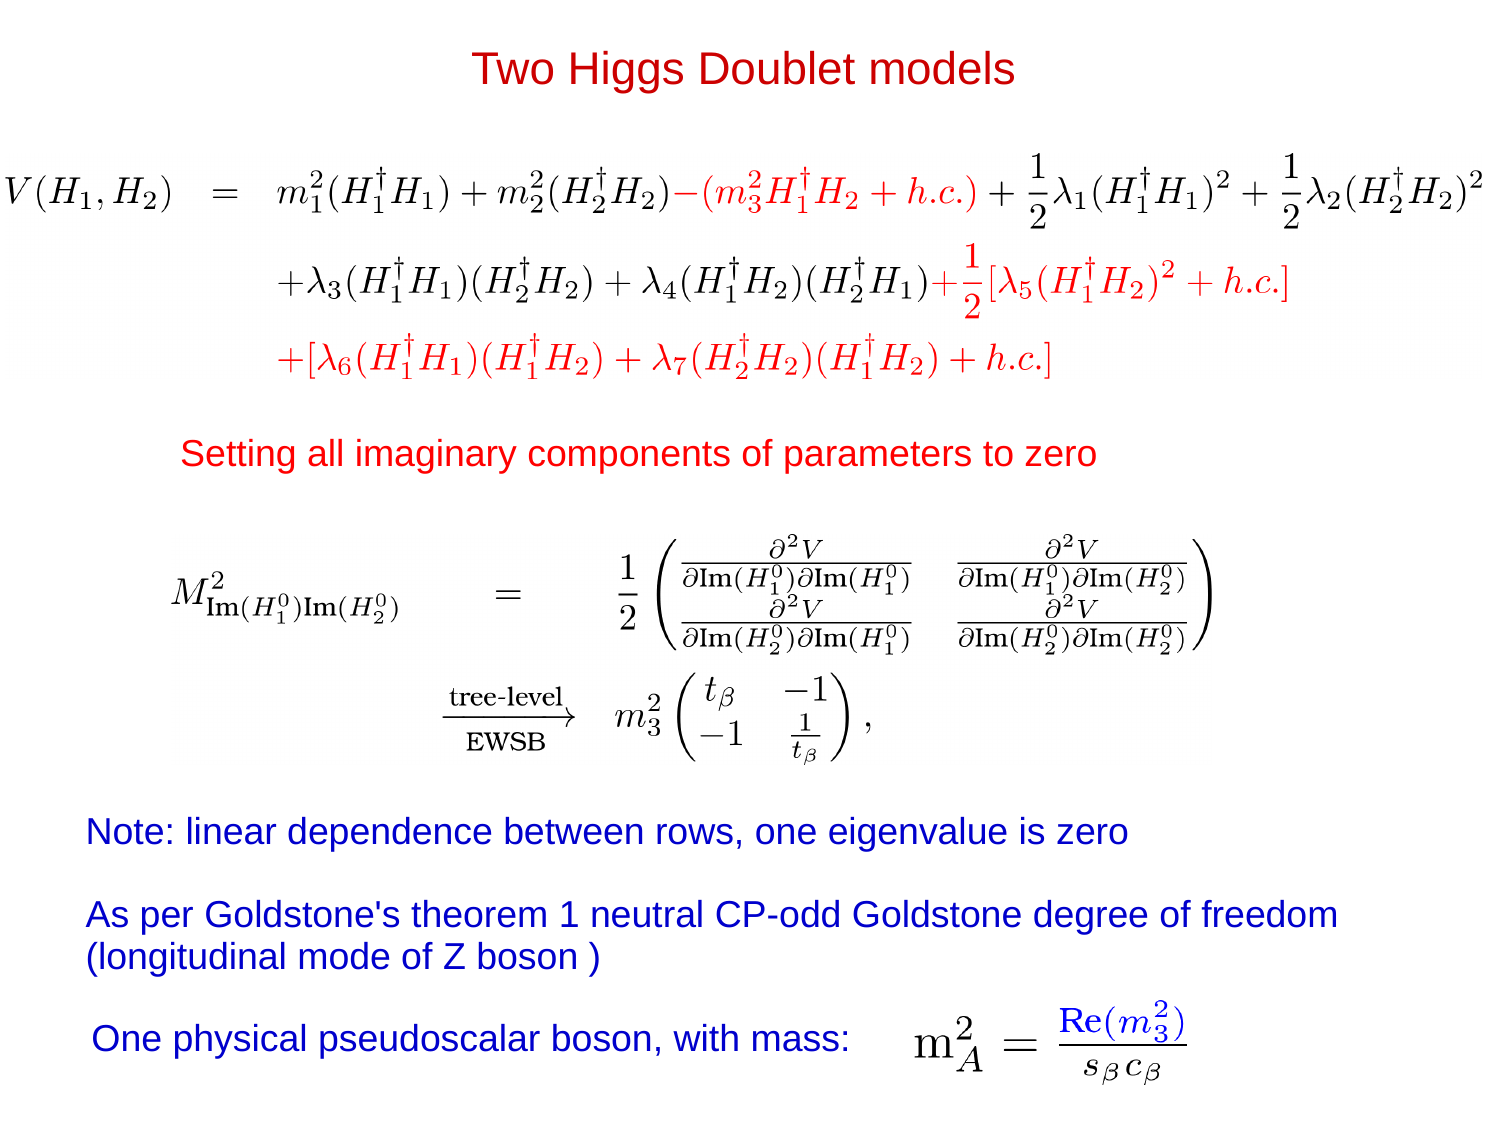

Two Higgs Doublet models
Setting all imaginary components of parameters to zero
Note: linear dependence between rows, one eigenvalue is zero
As per Goldstone's theorem 1 neutral CP-odd Goldstone degree of freedom (longitudinal mode of Z boson )
One physical pseudoscalar boson, with mass: